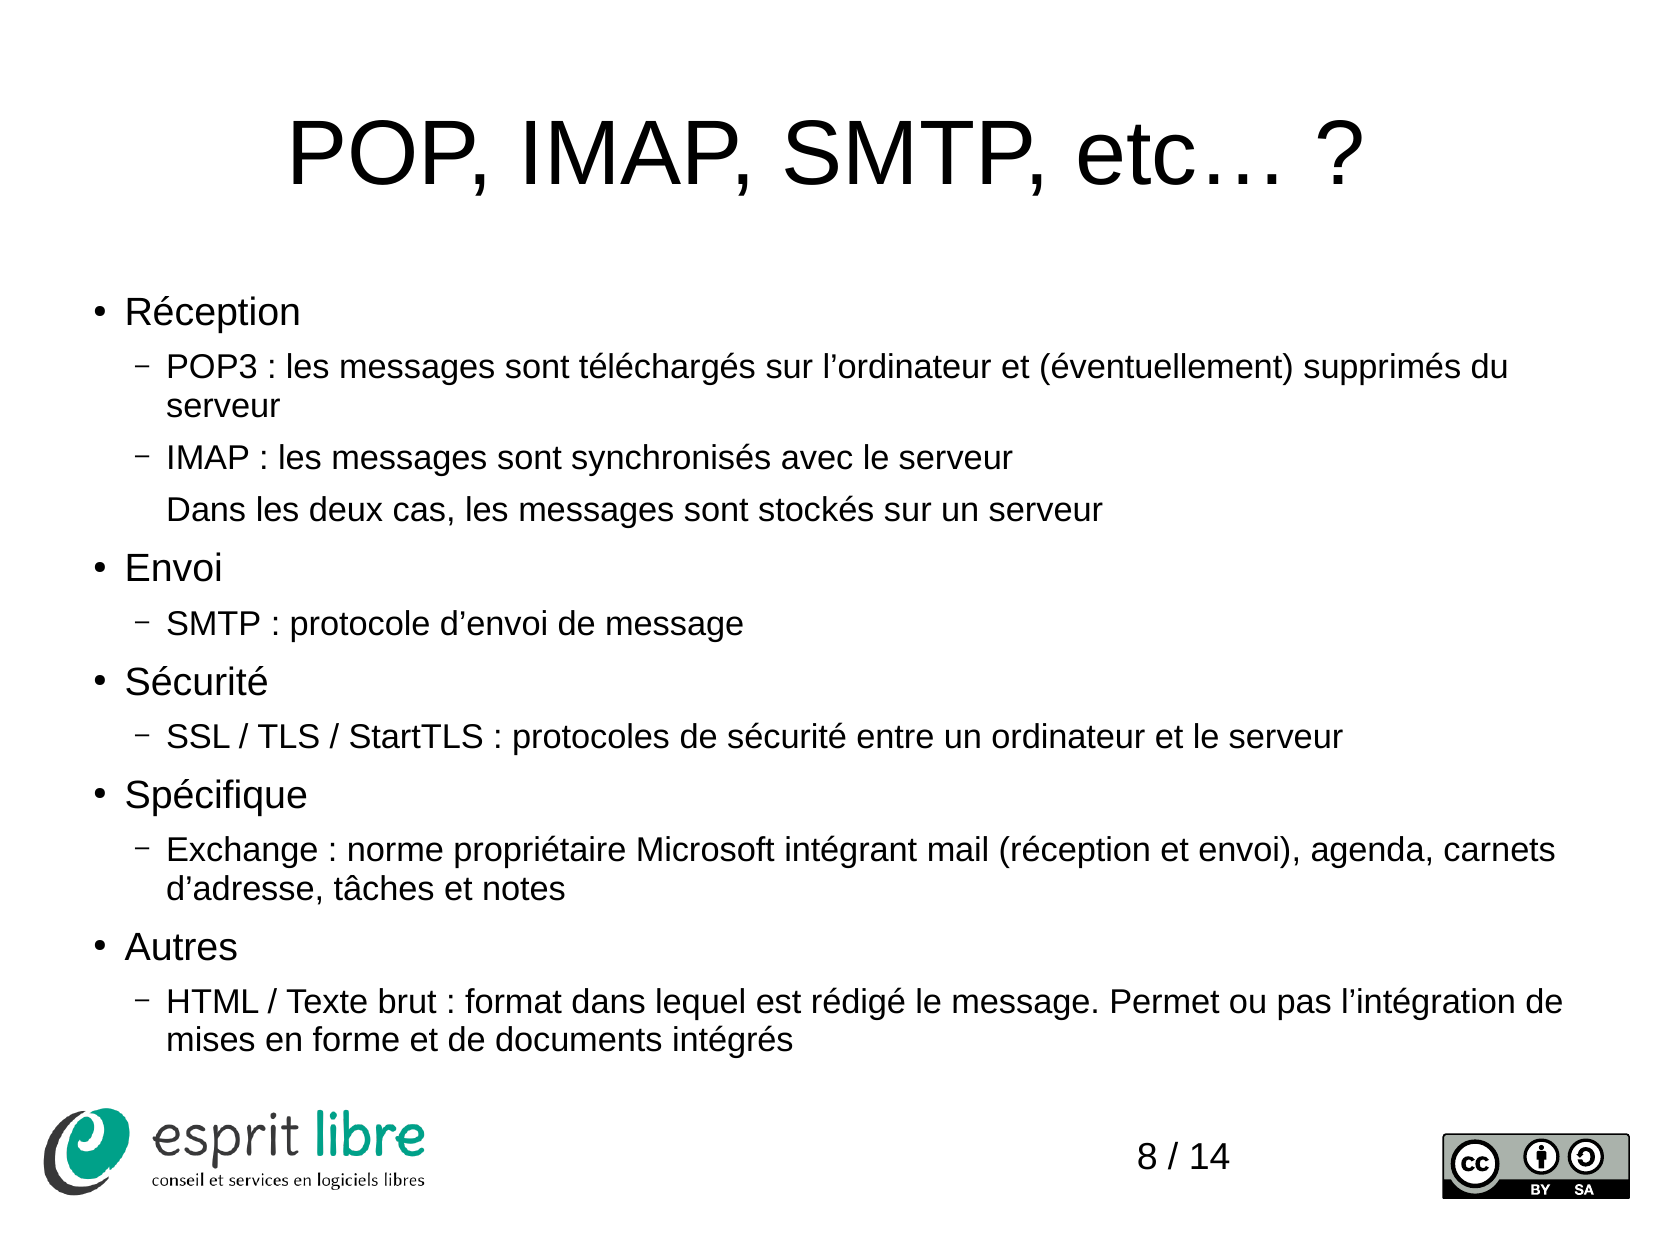

# POP, IMAP, SMTP, etc… ?
Réception
POP3 : les messages sont téléchargés sur l’ordinateur et (éventuellement) supprimés du serveur
IMAP : les messages sont synchronisés avec le serveur
Dans les deux cas, les messages sont stockés sur un serveur
Envoi
SMTP : protocole d’envoi de message
Sécurité
SSL / TLS / StartTLS : protocoles de sécurité entre un ordinateur et le serveur
Spécifique
Exchange : norme propriétaire Microsoft intégrant mail (réception et envoi), agenda, carnets d’adresse, tâches et notes
Autres
HTML / Texte brut : format dans lequel est rédigé le message. Permet ou pas l’intégration de mises en forme et de documents intégrés